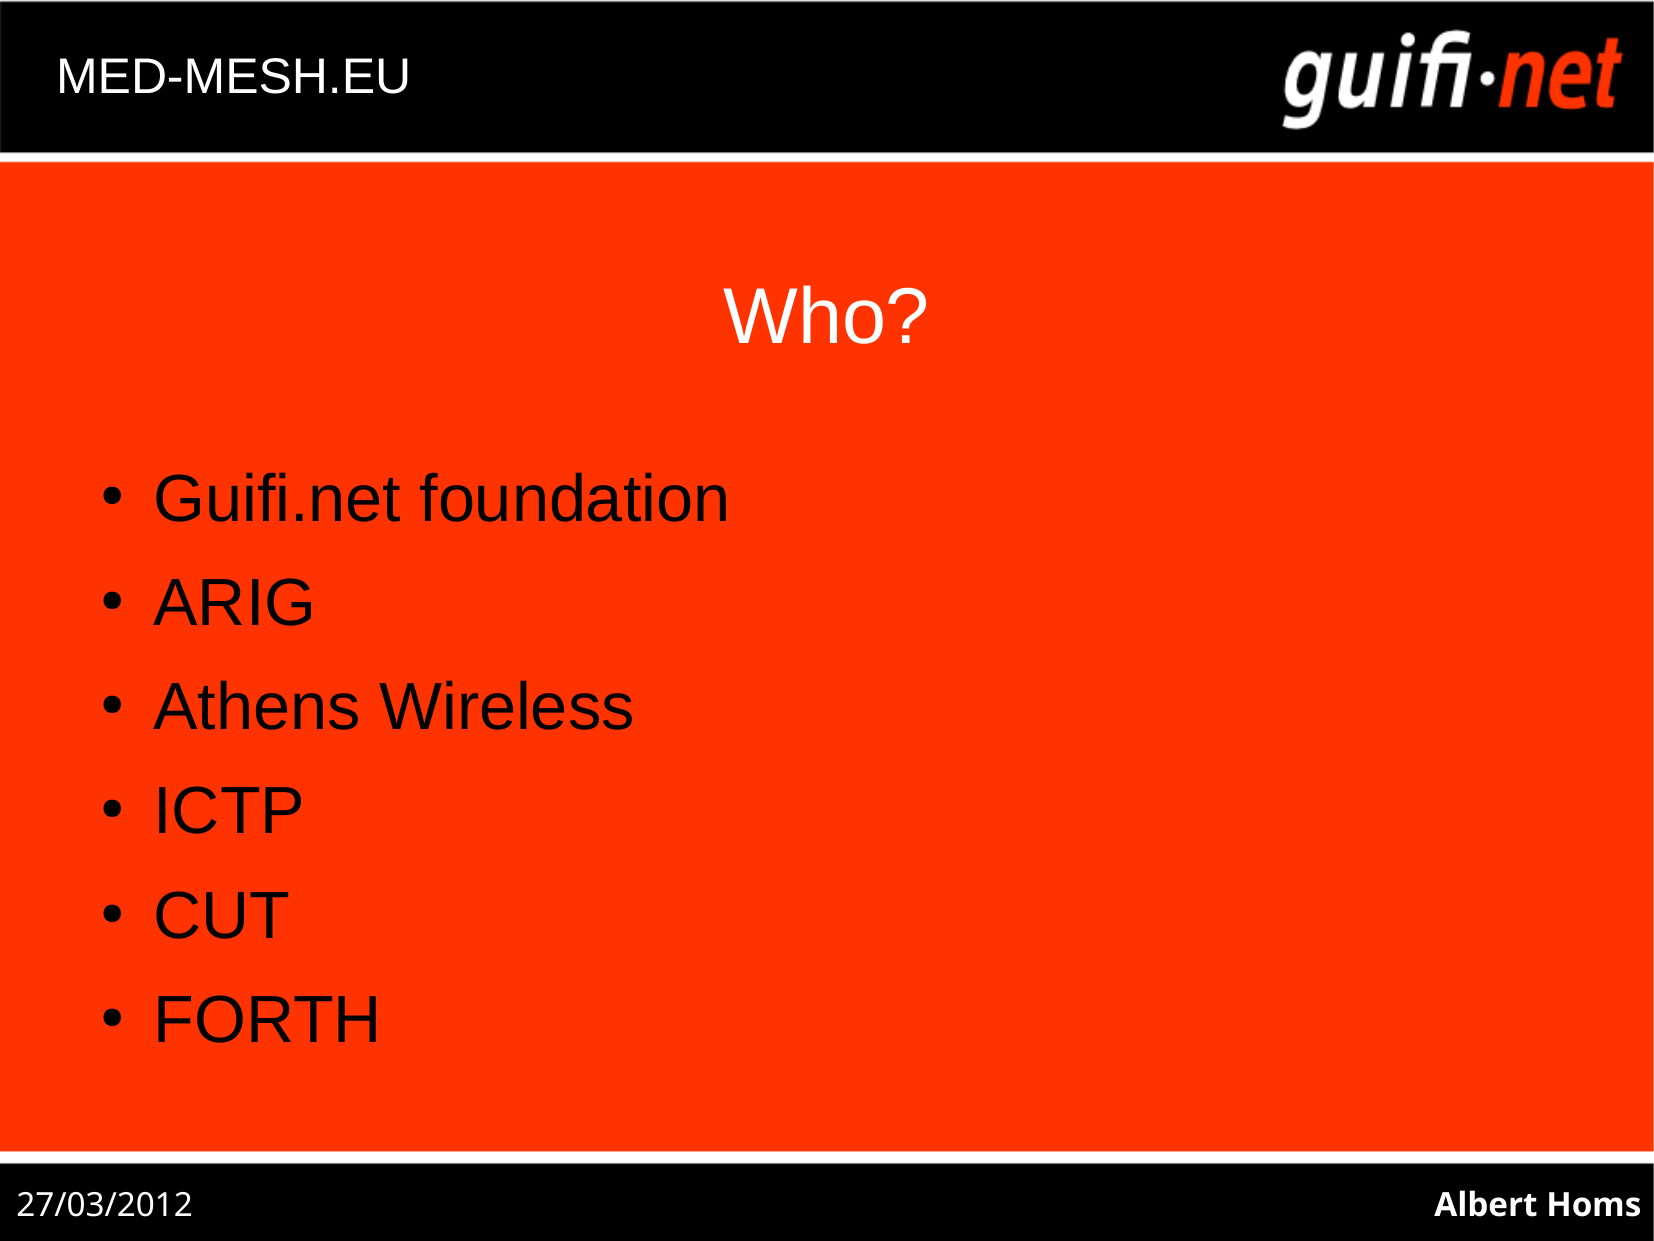

# Who?
Guifi.net foundation
ARIG
Athens Wireless
ICTP
CUT
FORTH